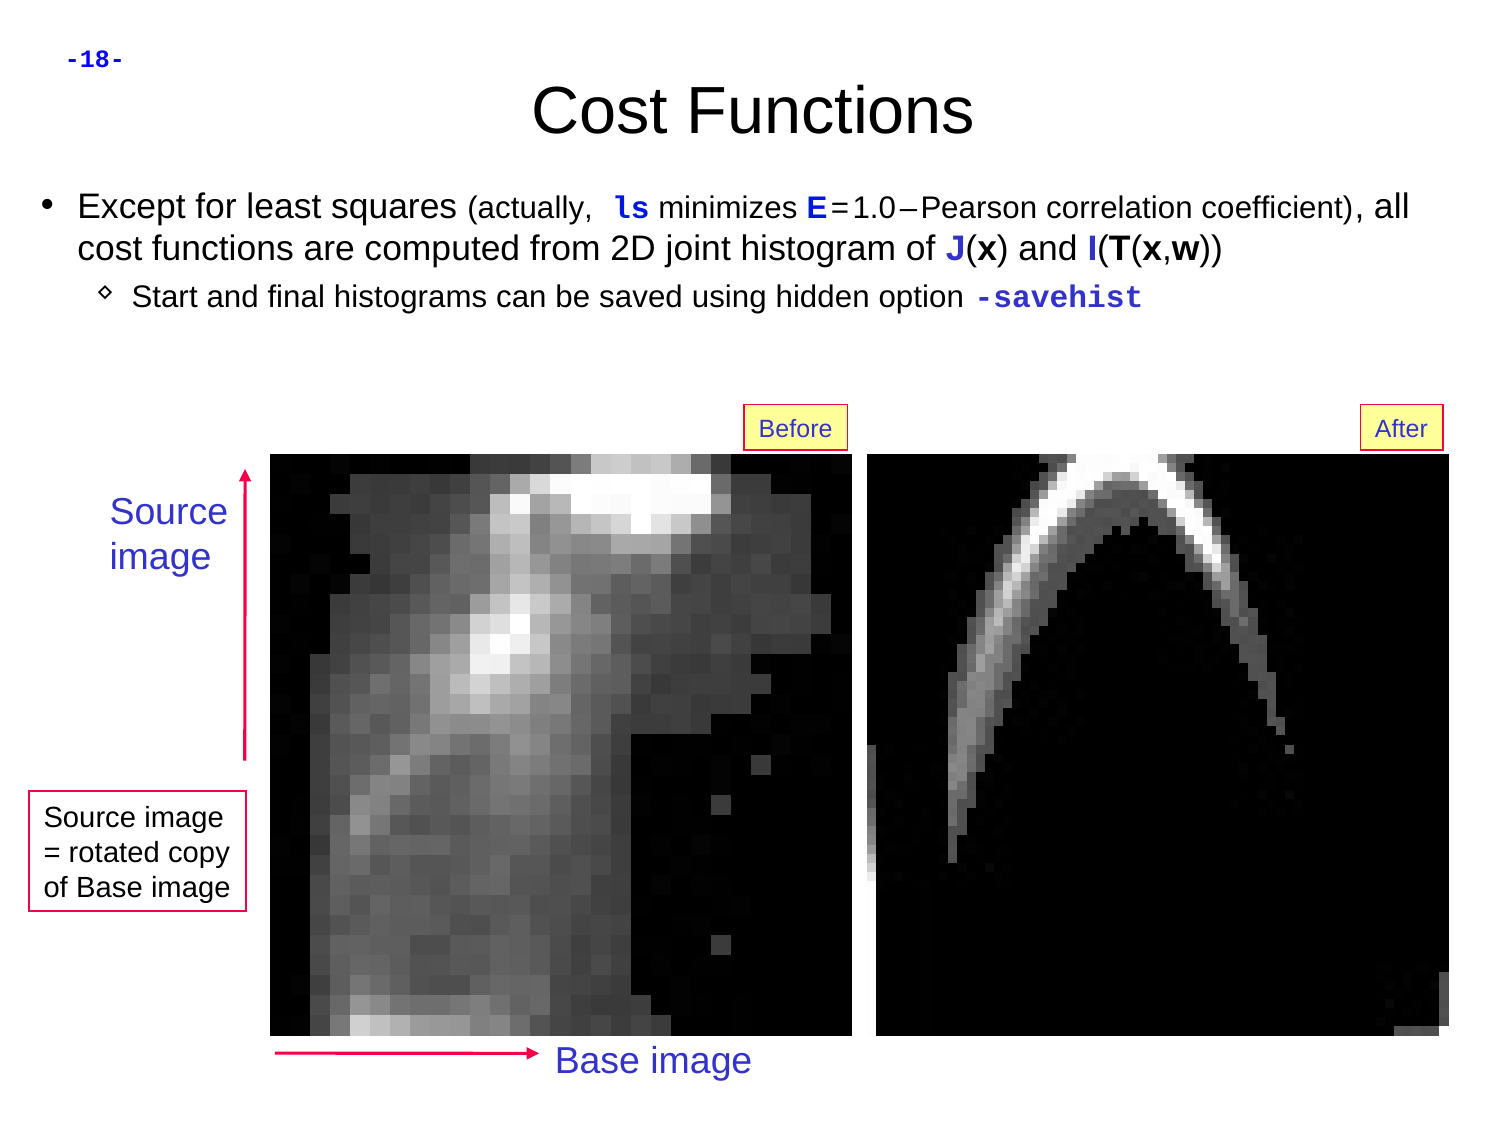

Cost Functions
Except for least squares (actually, ls minimizes E = 1.0 – Pearson correlation coefficient), all cost functions are computed from 2D joint histogram of J(x) and I(T(x,w))
Start and final histograms can be saved using hidden option -savehist
Before
After
Source
image
Source image
= rotated copy
of Base image
Base image